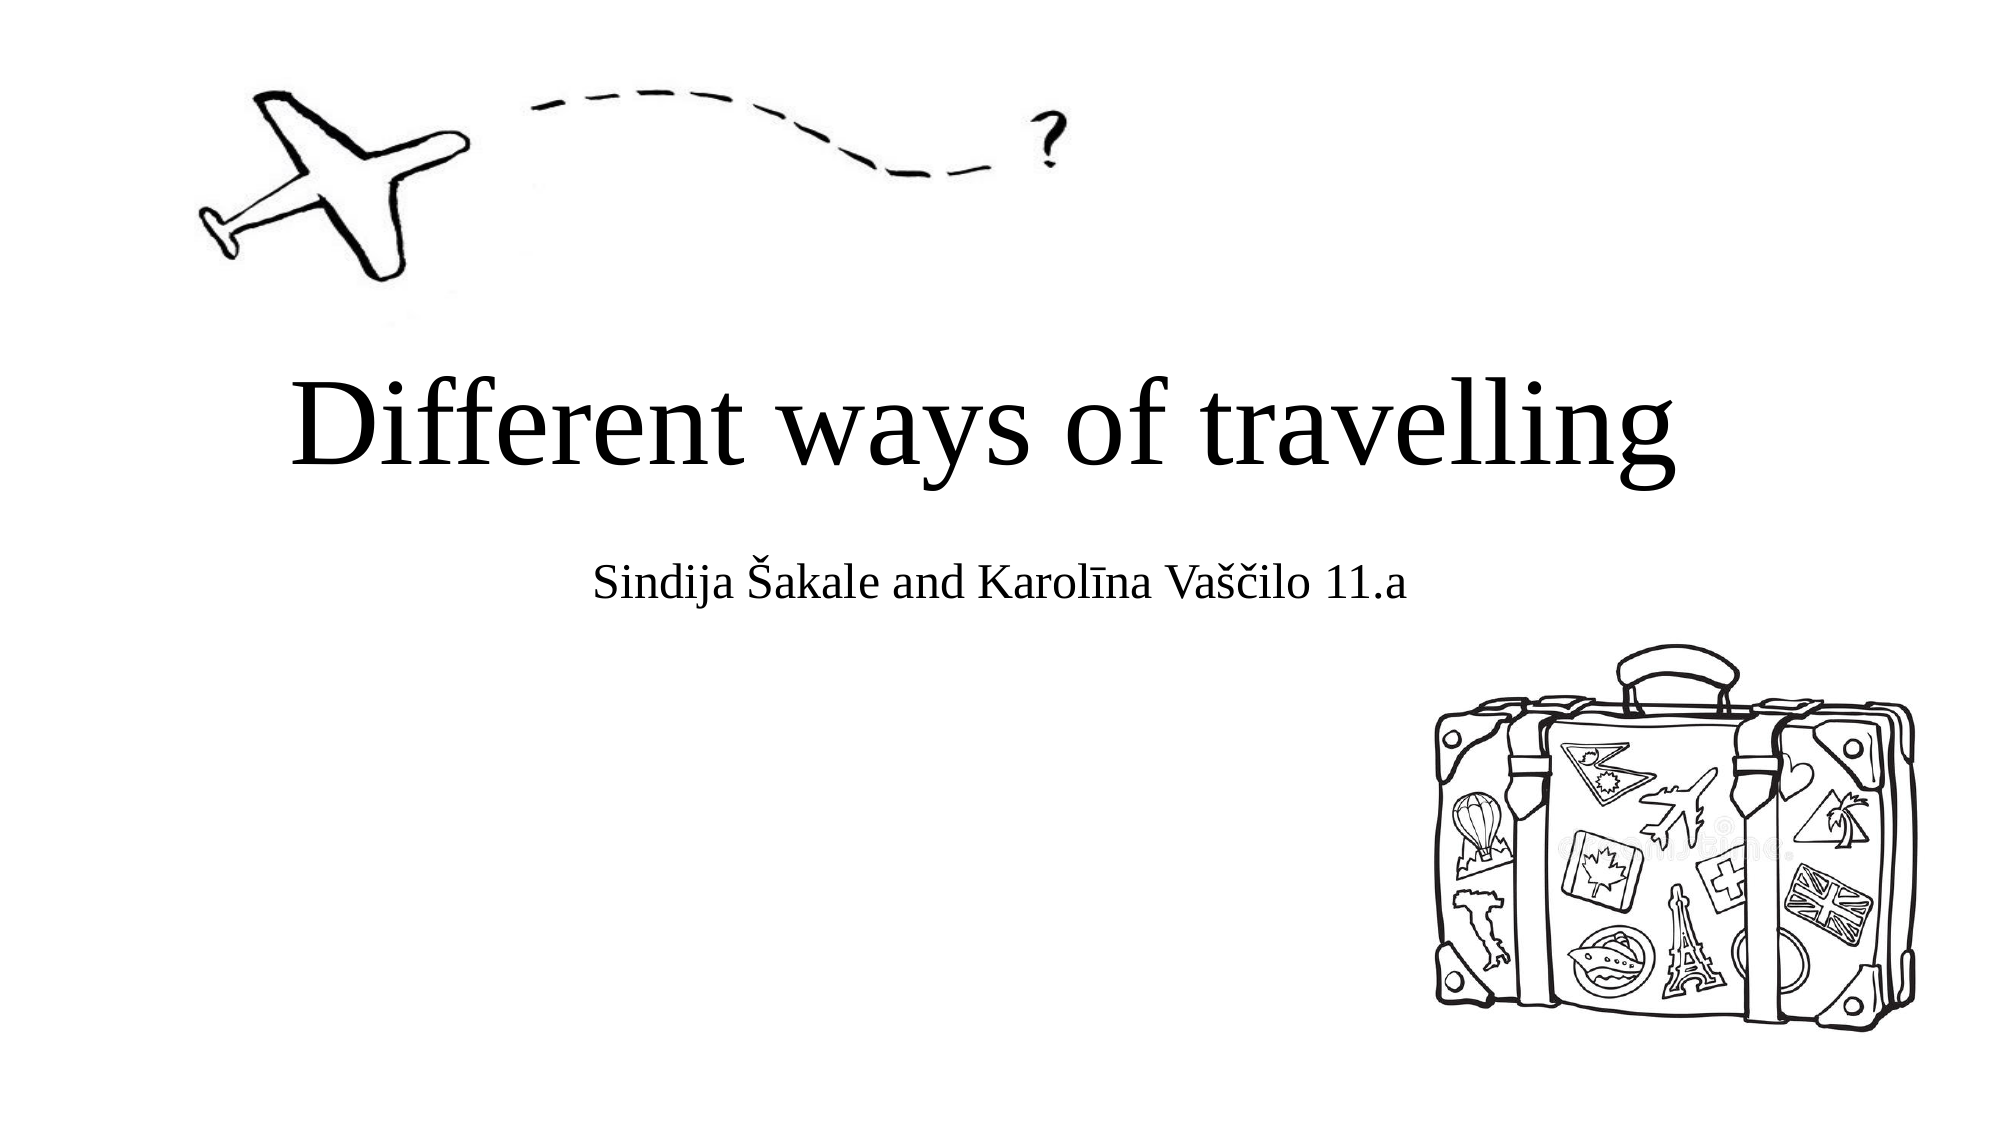

# Different ways of travelling
Sindija Šakale and Karolīna Vaščilo 11.a